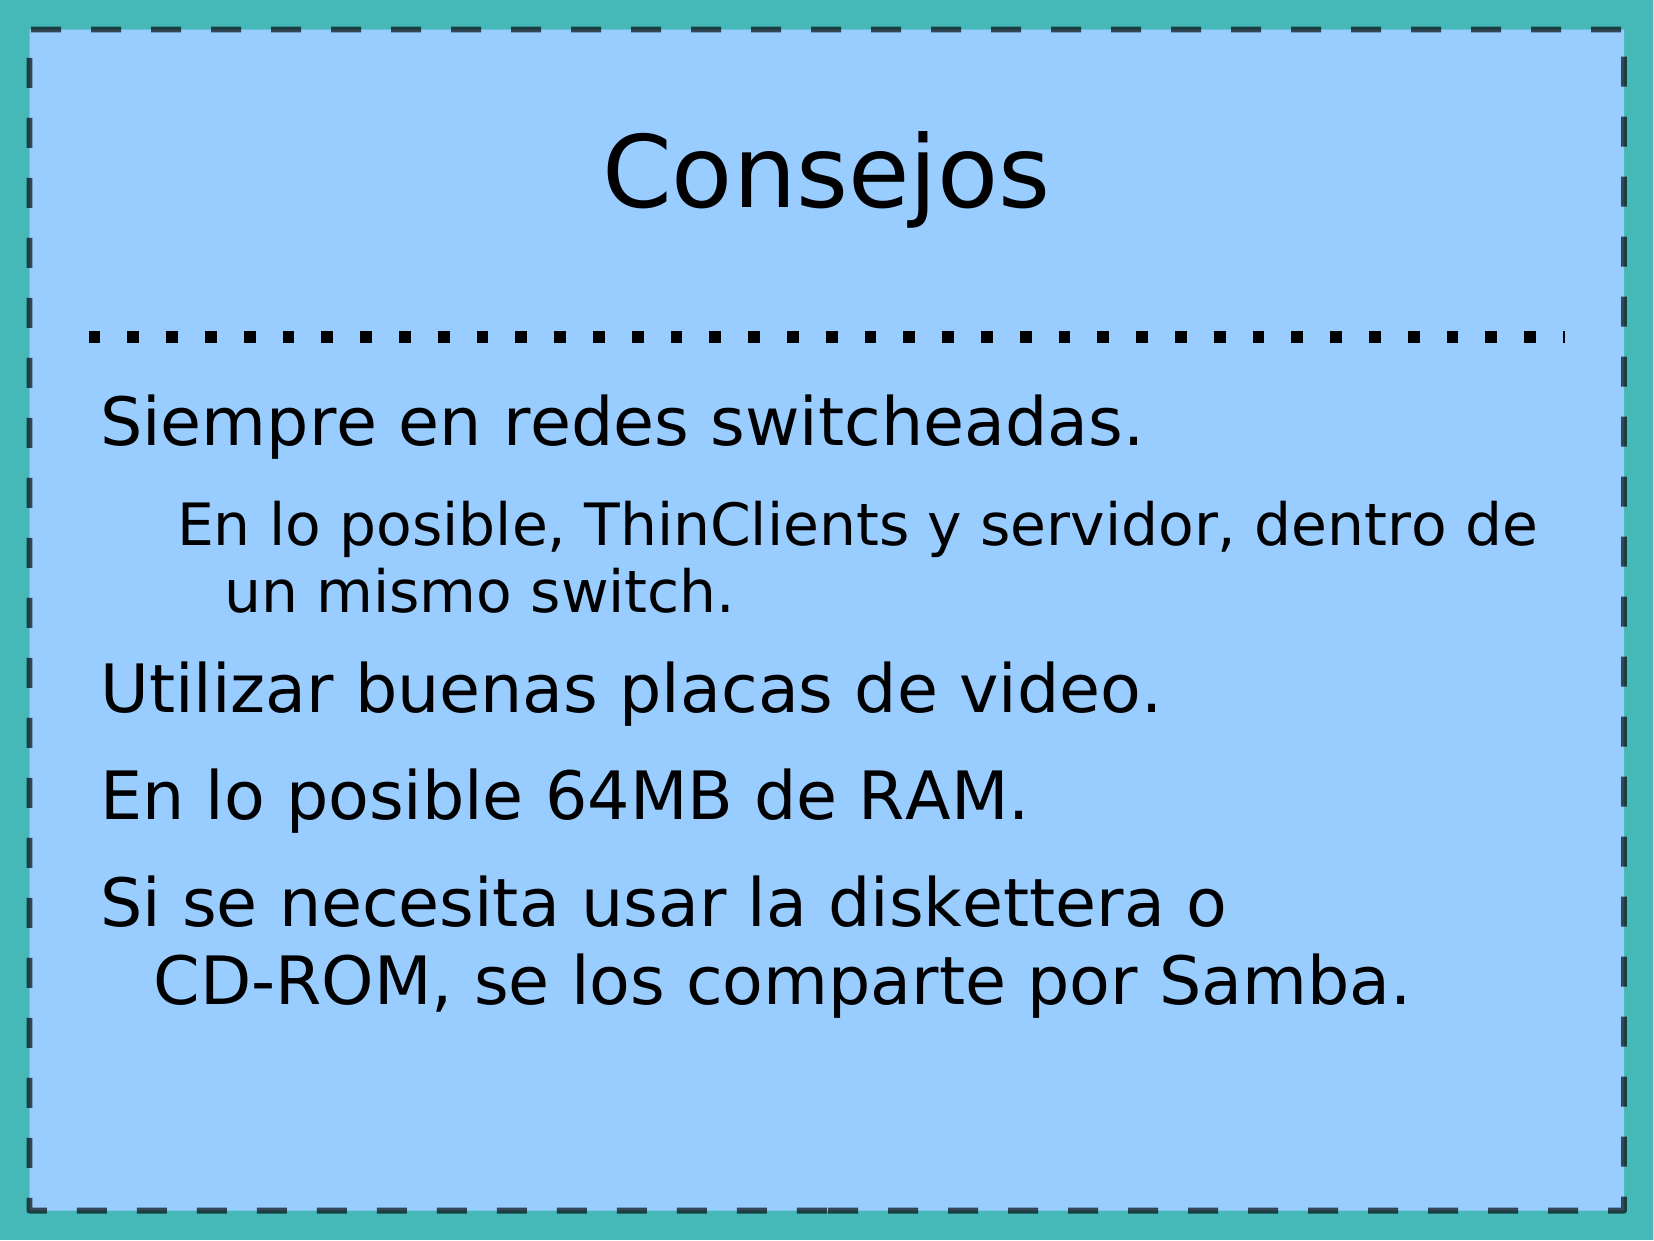

# Consejos
Siempre en redes switcheadas.
En lo posible, ThinClients y servidor, dentro de un mismo switch.
Utilizar buenas placas de video.
En lo posible 64MB de RAM.
Si se necesita usar la diskettera o
CD-ROM, se los comparte por Samba.